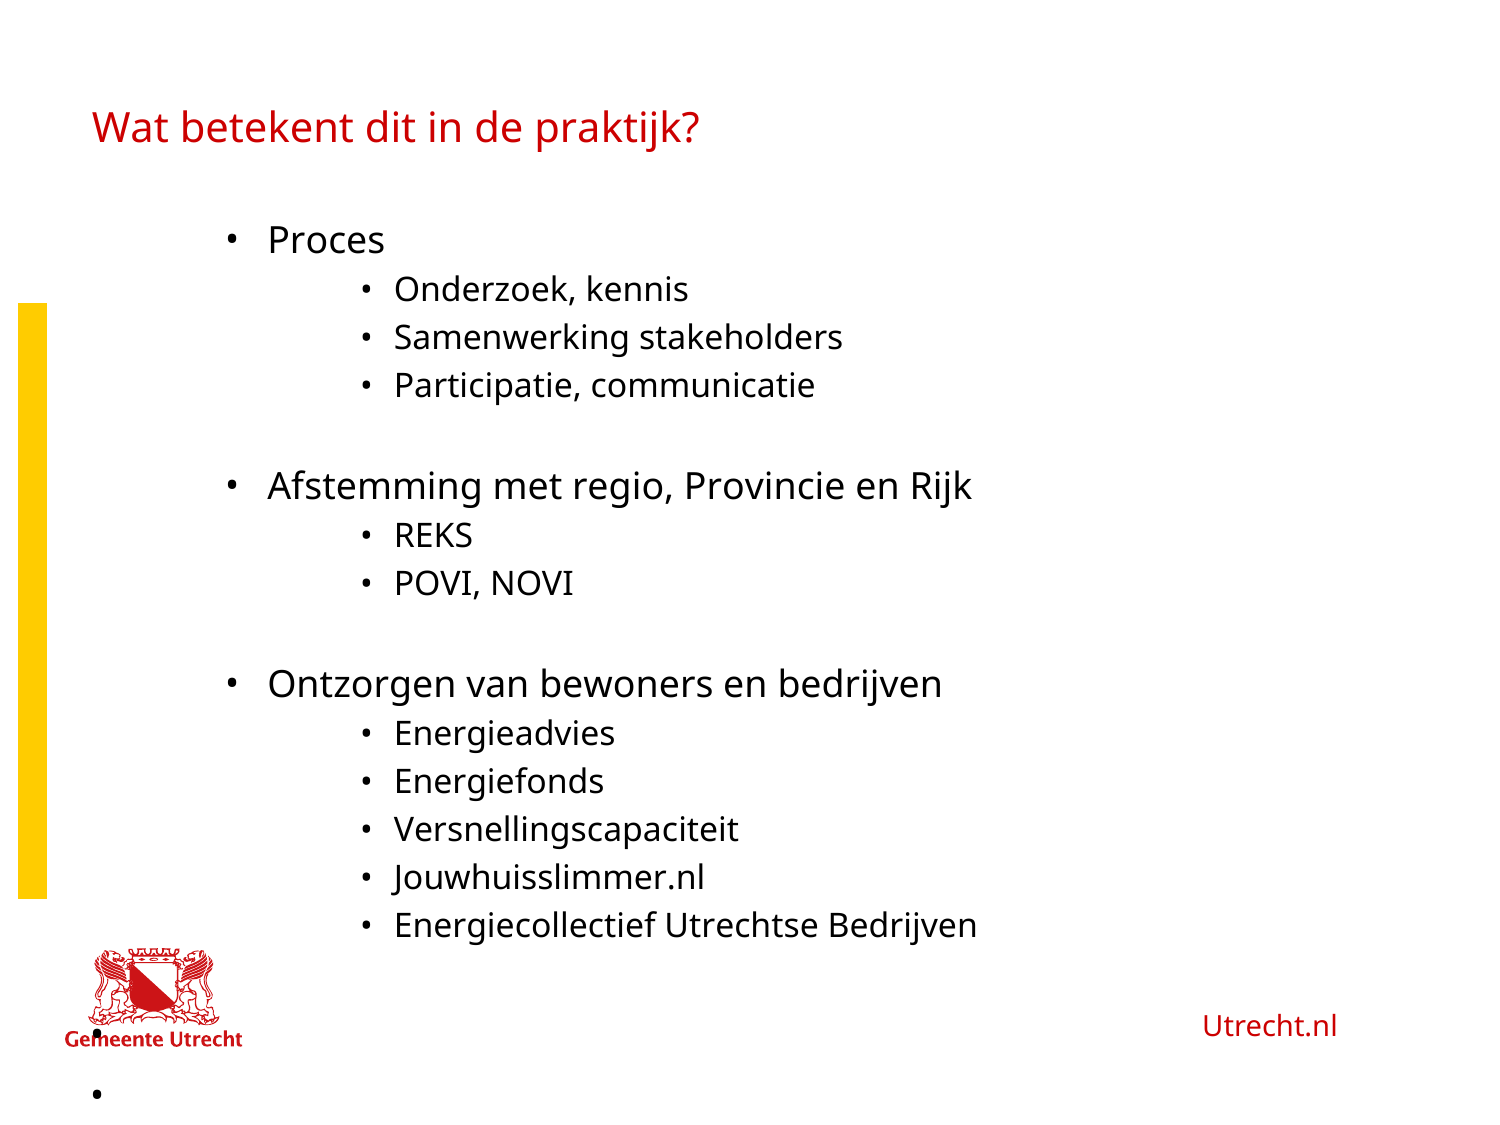

# Wat betekent dit in de praktijk?
Proces
Onderzoek, kennis
Samenwerking stakeholders
Participatie, communicatie
Afstemming met regio, Provincie en Rijk
REKS
POVI, NOVI
Ontzorgen van bewoners en bedrijven
Energieadvies
Energiefonds
Versnellingscapaciteit
Jouwhuisslimmer.nl
Energiecollectief Utrechtse Bedrijven